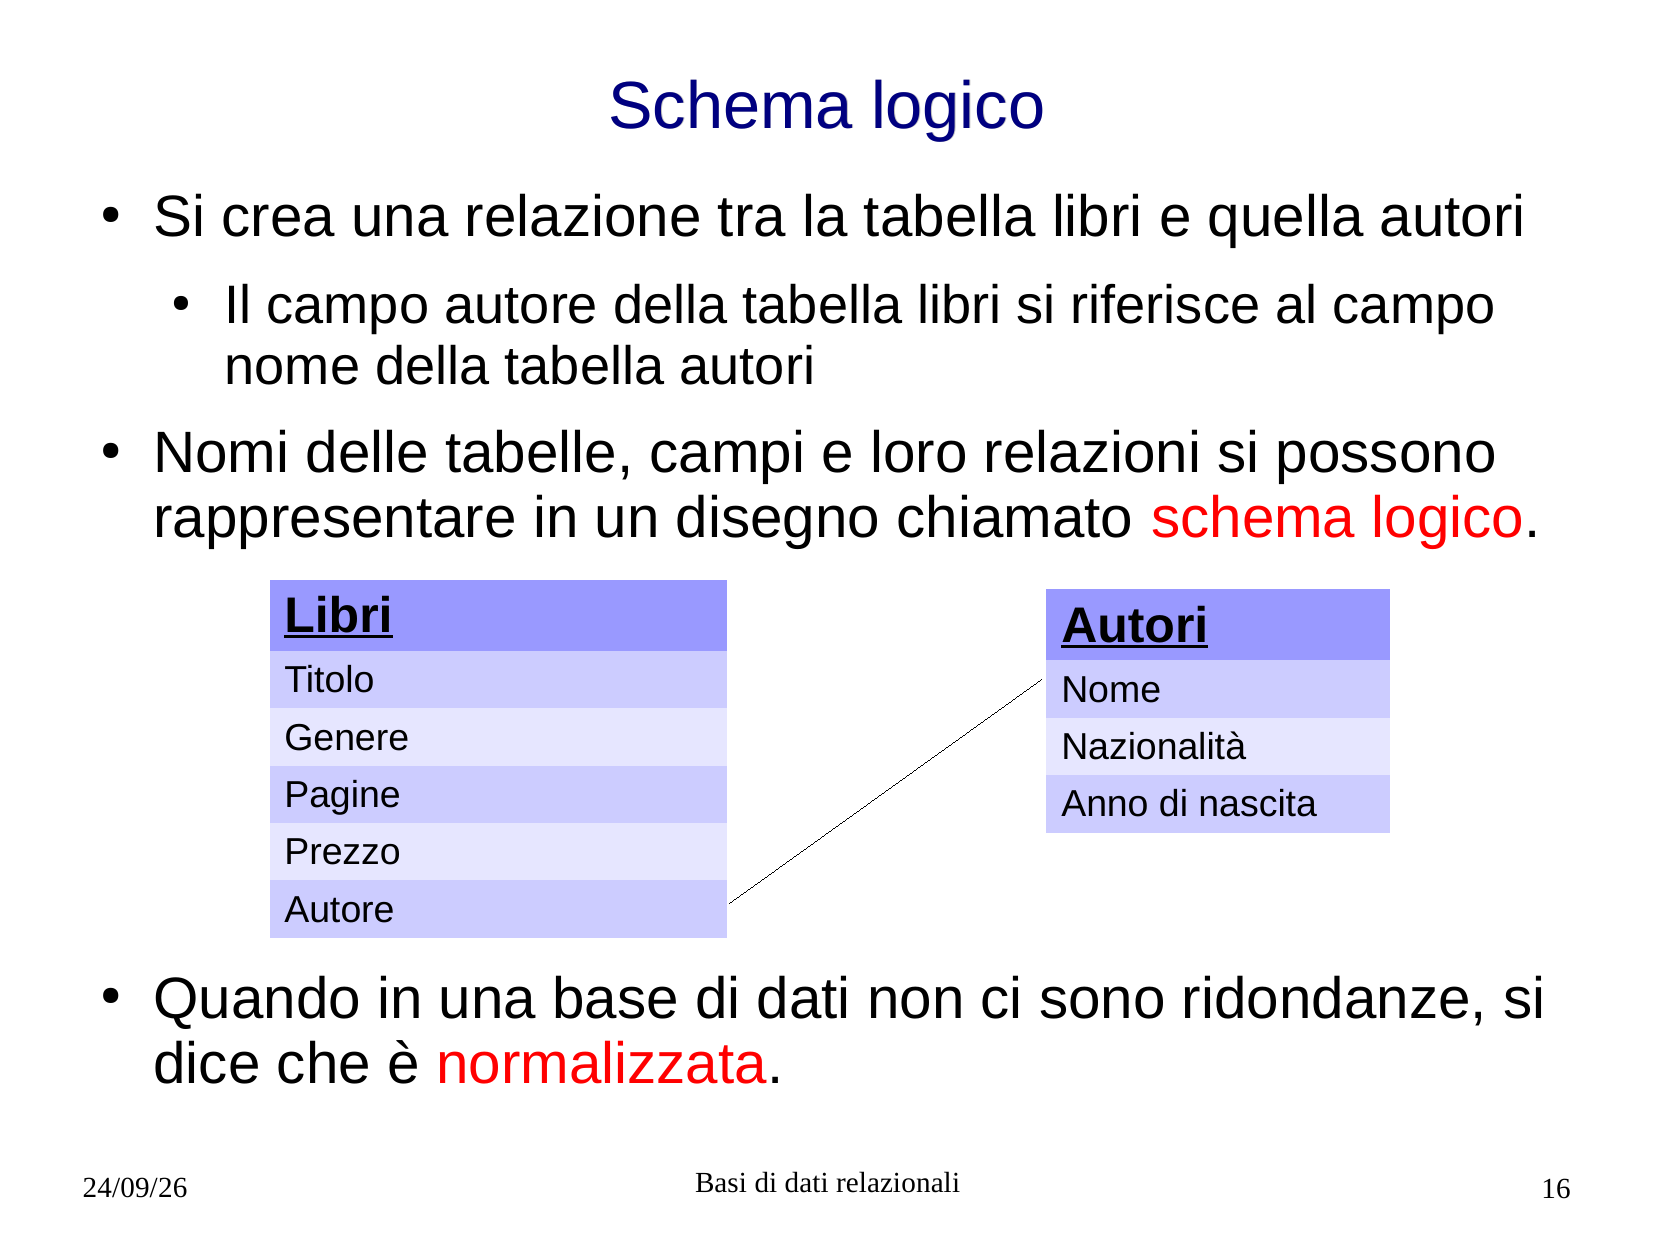

# Schema logico
Si crea una relazione tra la tabella libri e quella autori
Il campo autore della tabella libri si riferisce al campo nome della tabella autori
Nomi delle tabelle, campi e loro relazioni si possono rappresentare in un disegno chiamato schema logico.
Quando in una base di dati non ci sono ridondanze, si dice che è normalizzata.
| Libri |
| --- |
| Titolo |
| Genere |
| Pagine |
| Prezzo |
| Autore |
| Autori |
| --- |
| Nome |
| Nazionalità |
| Anno di nascita |